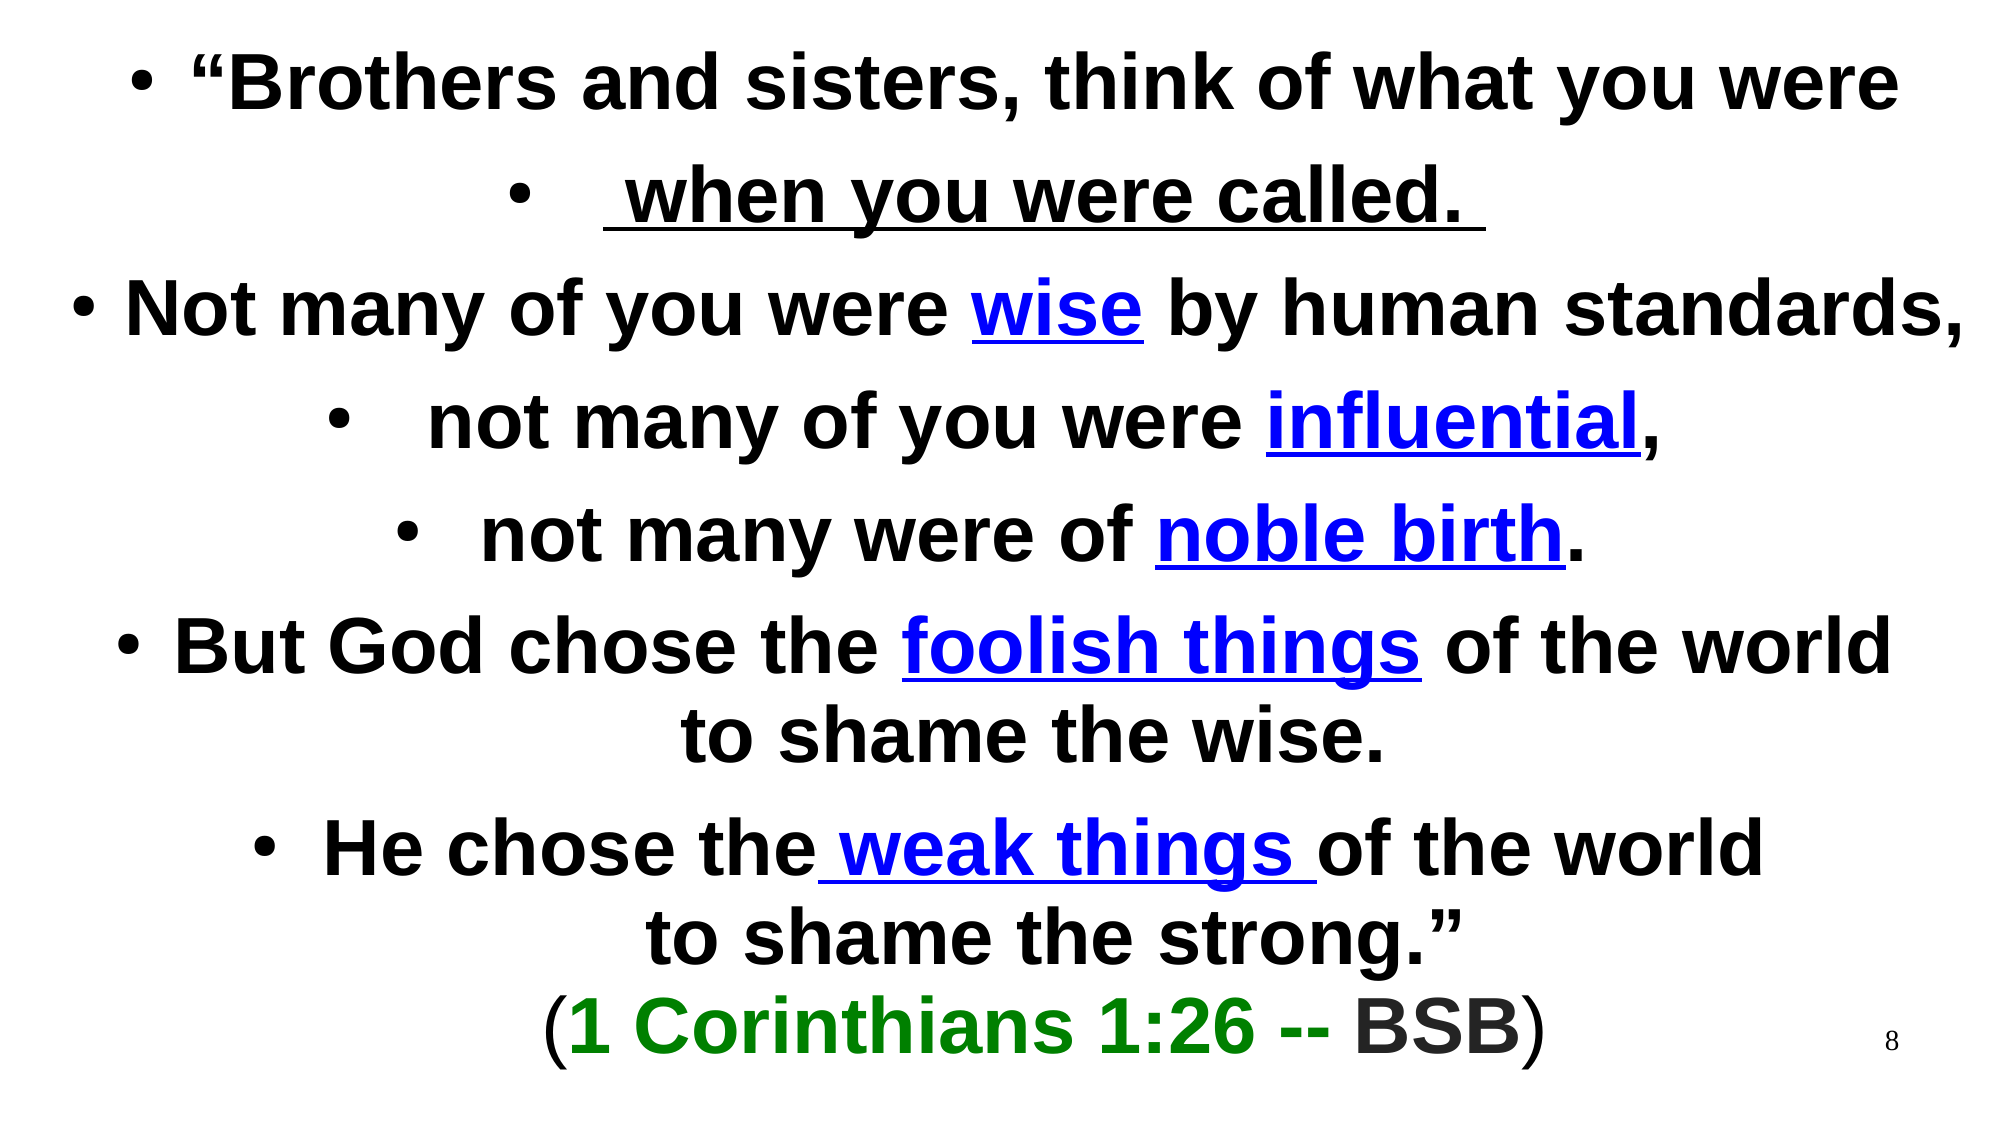

# “Brothers and sisters, think of what you were
 when you were called.
Not many of you were wise by human standards,
 not many of you were influential,
not many were of noble birth.
But God chose the foolish things of the world
to shame the wise.
He chose the weak things of the world
 to shame the strong.”
(1 Corinthians 1:26 -- BSB)
8